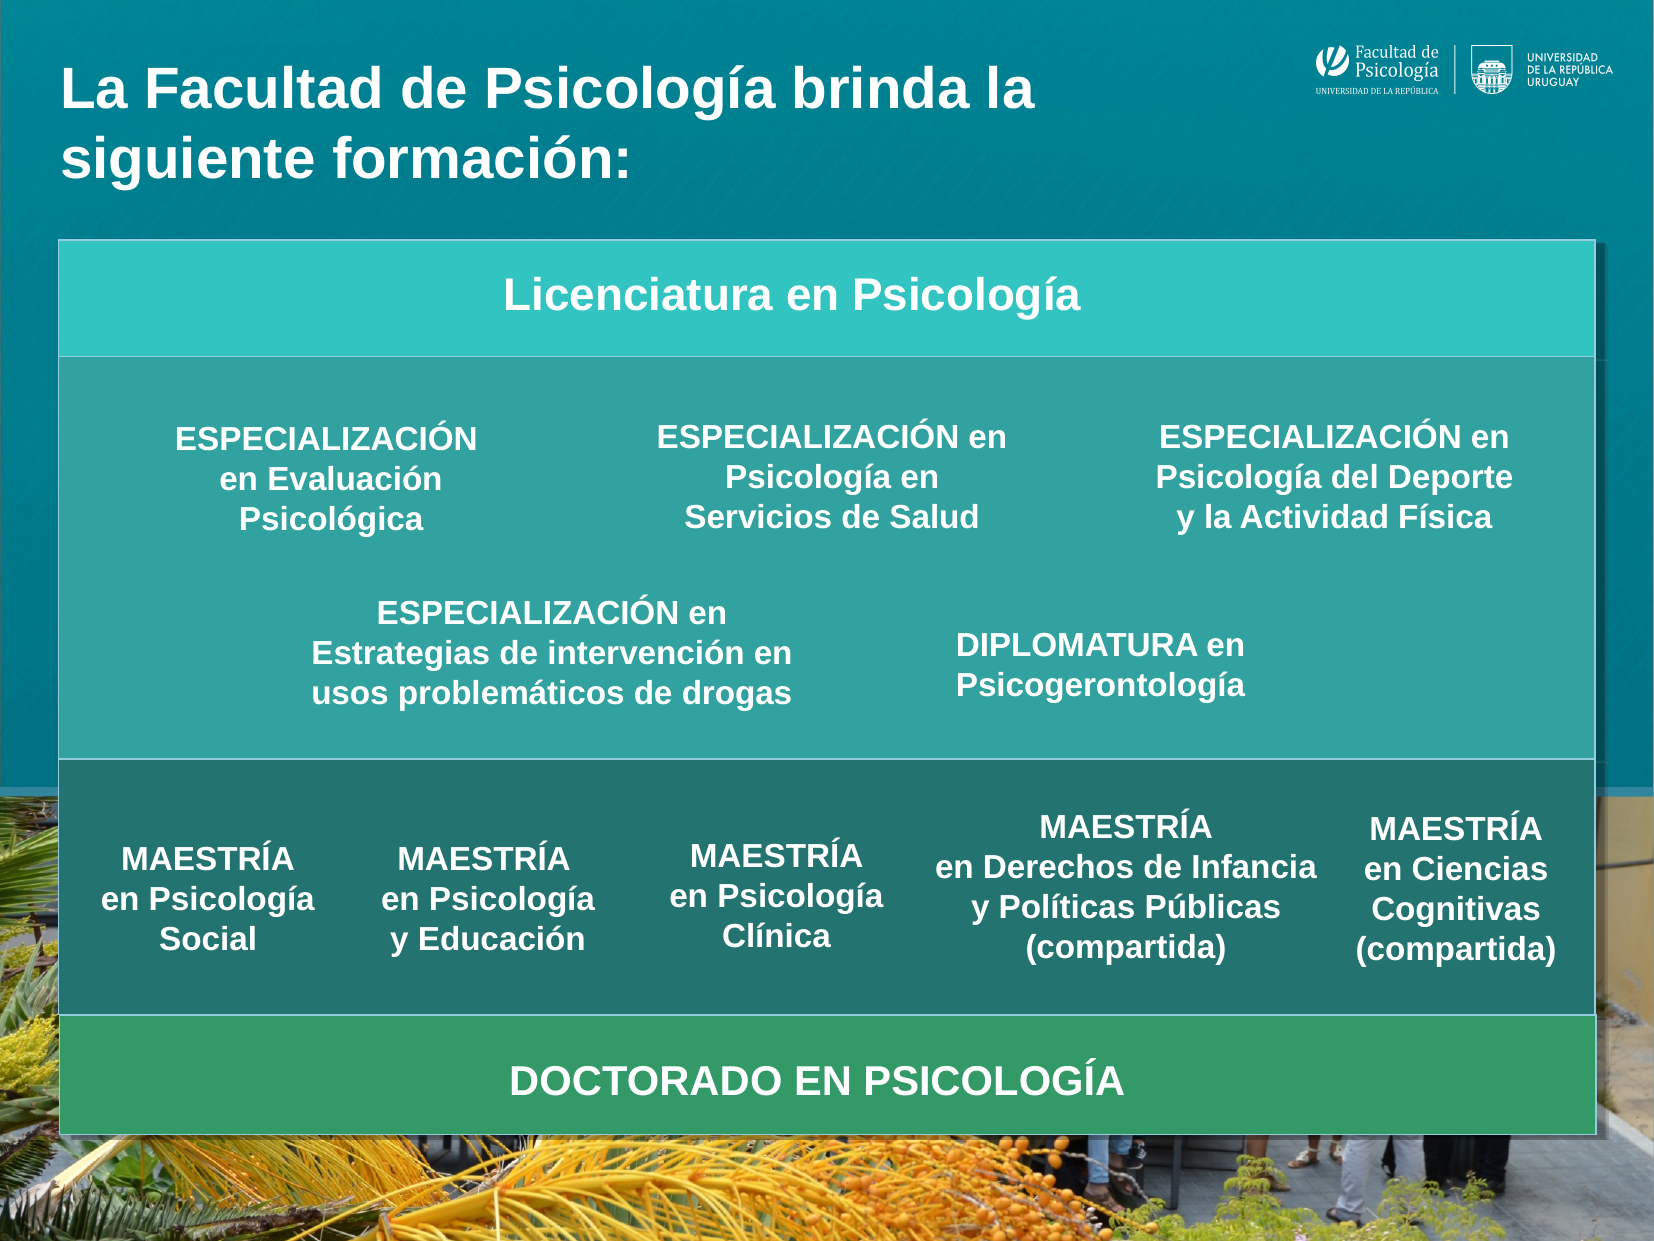

La Facultad de Psicología brinda la siguiente formación:
Licenciatura en Psicología
ESPECIALIZACIÓN en Psicología del Deporte y la Actividad Física
ESPECIALIZACIÓN en Psicología en Servicios de Salud
ESPECIALIZACIÓN
en Evaluación Psicológica
ESPECIALIZACIÓN en Estrategias de intervención en usos problemáticos de drogas
DIPLOMATURA en Psicogerontología
MAESTRÍA
en Derechos de Infancia y Políticas Públicas (compartida)
MAESTRÍA
en Ciencias Cognitivas
(compartida)
MAESTRÍA
en Psicología Clínica
MAESTRÍA
en Psicología Social
MAESTRÍA
en Psicología
y Educación
DOCTORADO EN PSICOLOGÍA